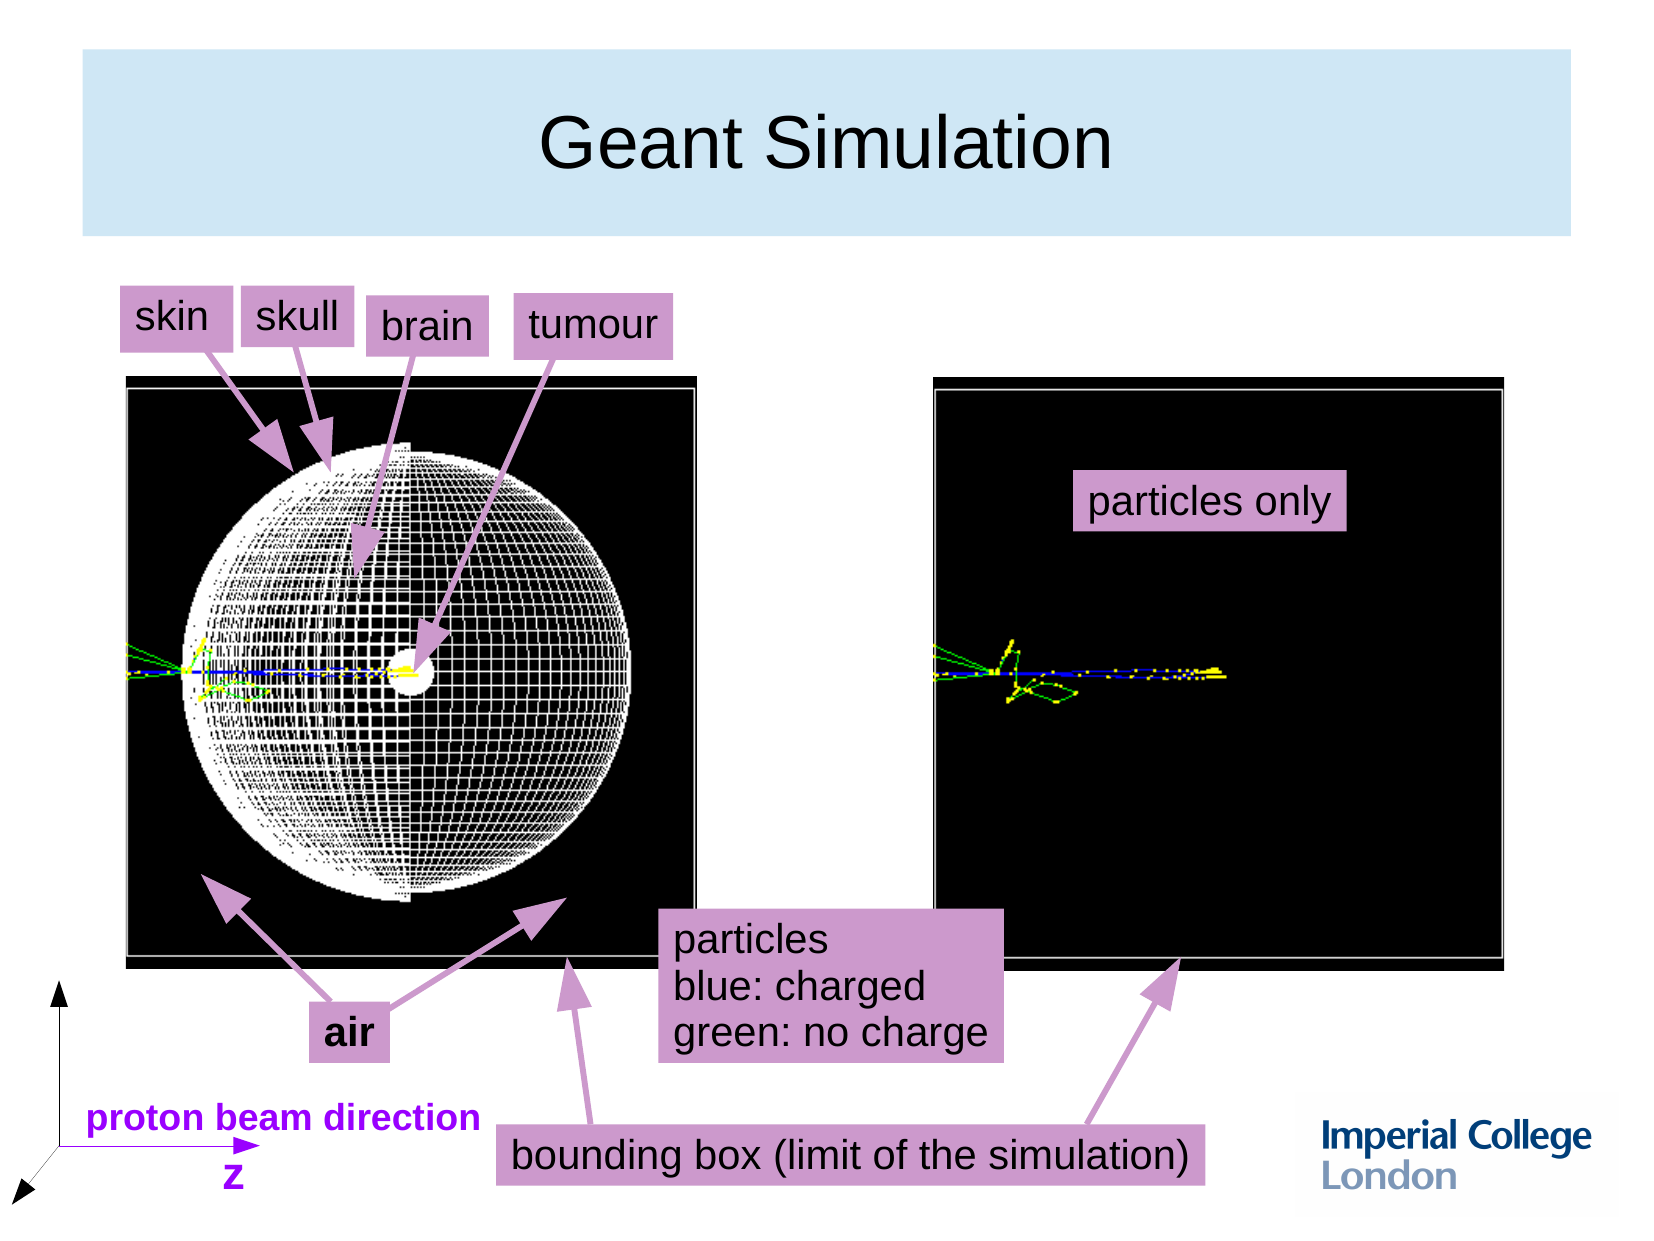

# Geant Simulation
skin
skull
tumour
brain
particles only
particles
blue: charged
green: no charge
air
proton beam direction
bounding box (limit of the simulation)
z